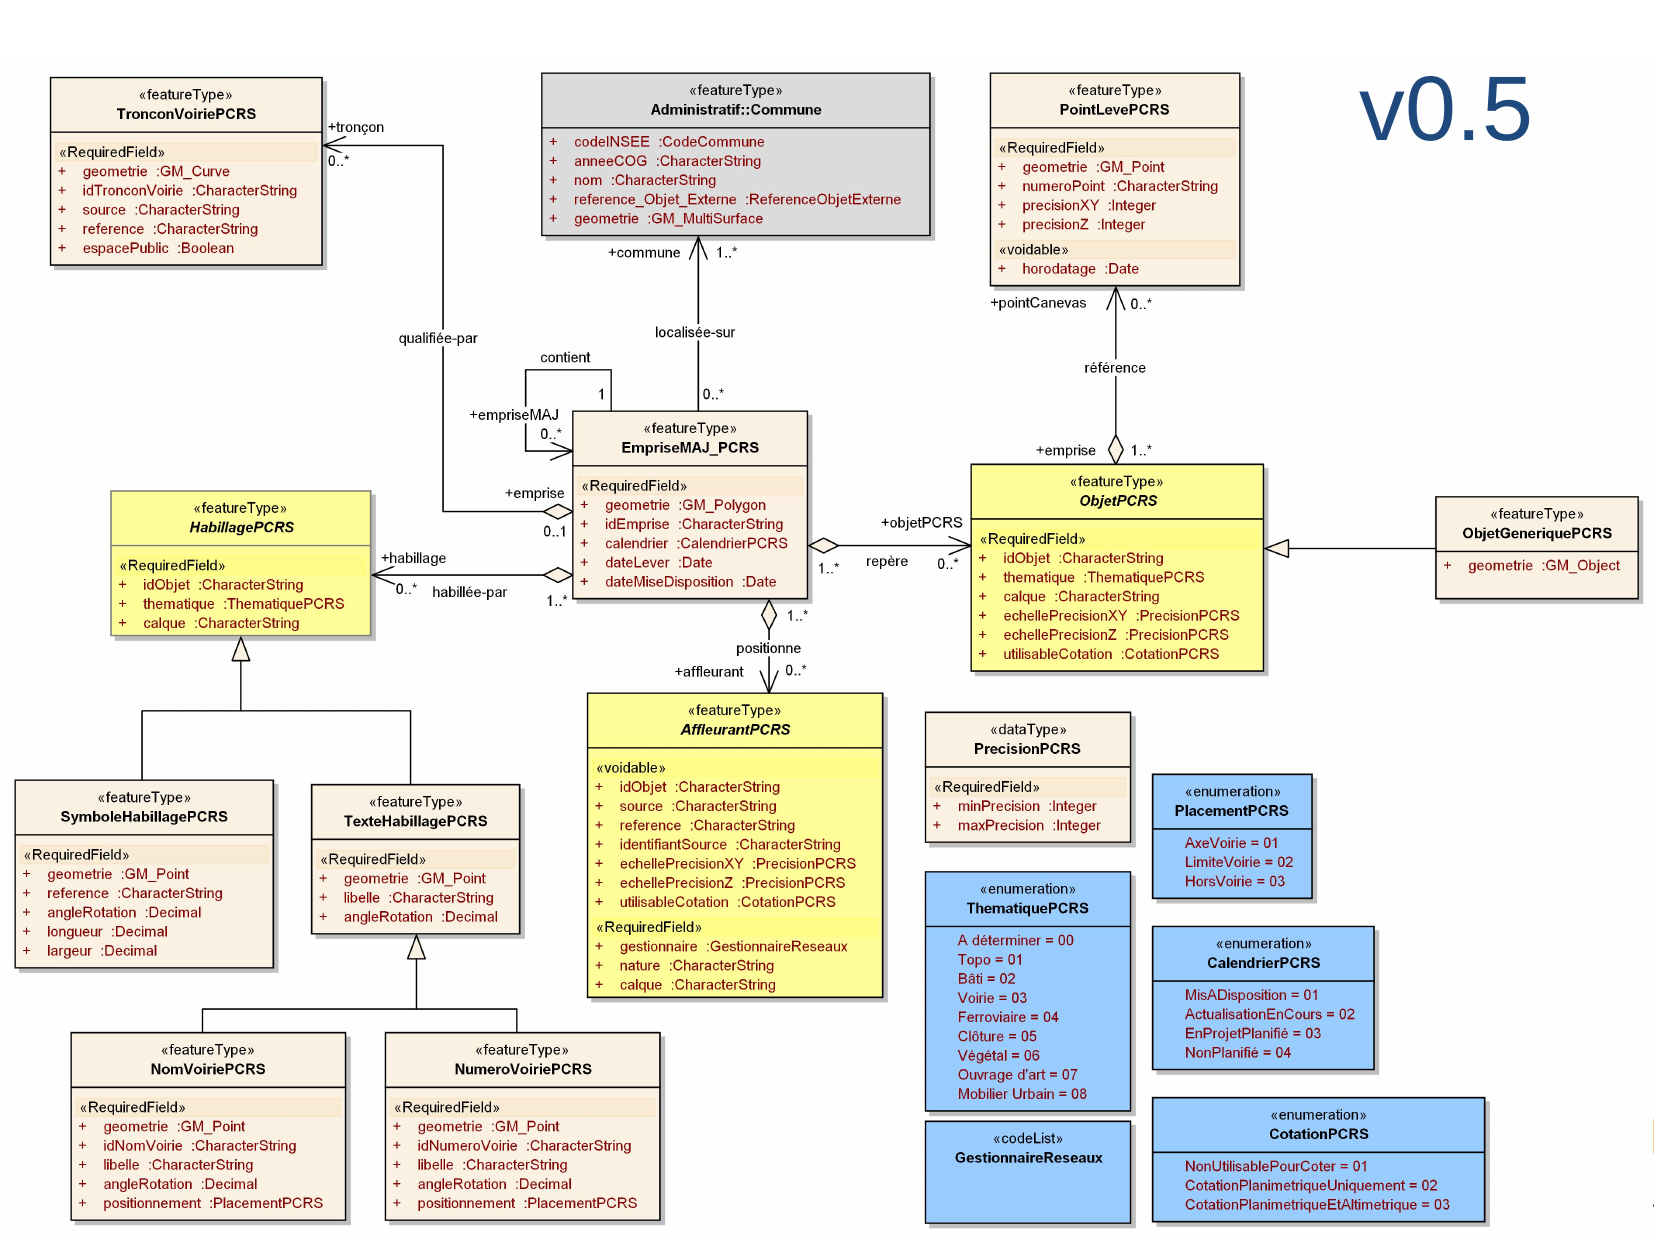

v0.5
# Part. B - Modèle conceptuel de base